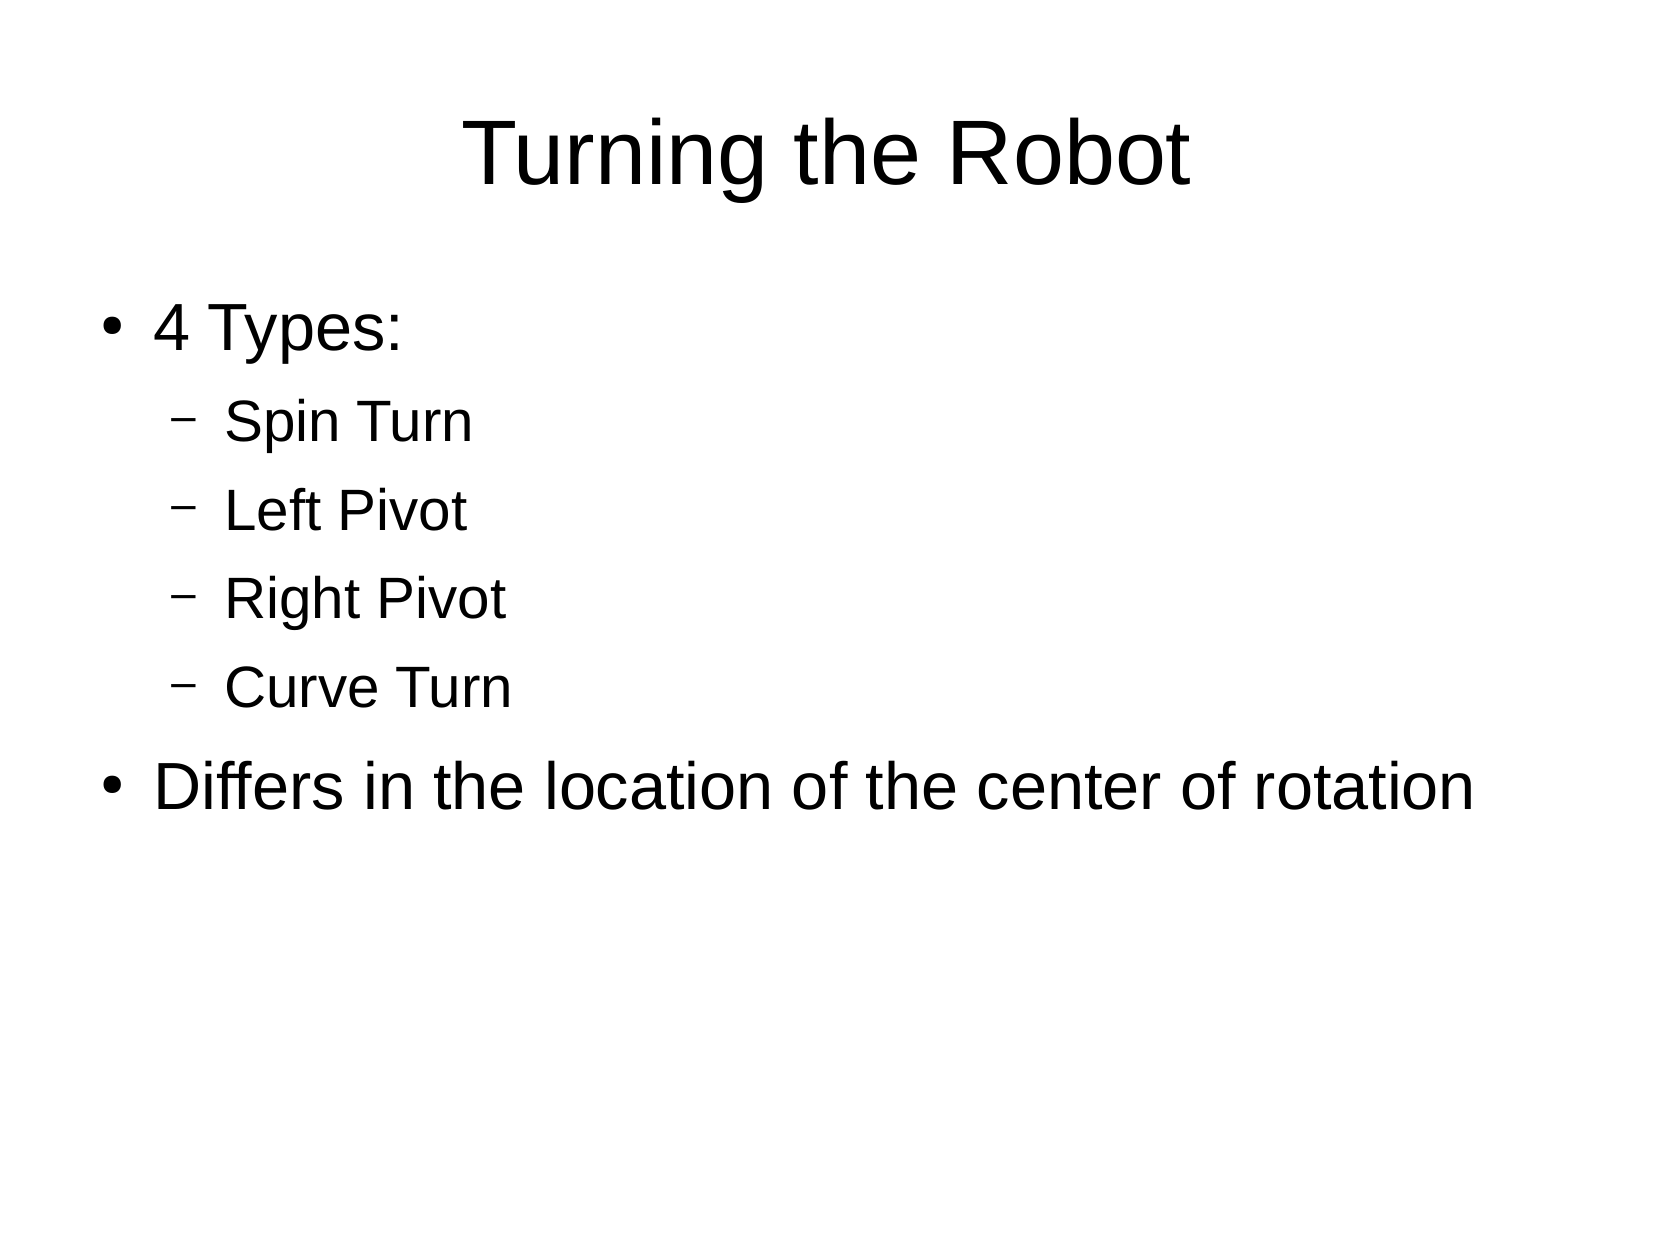

# Turning the Robot
4 Types:
Spin Turn
Left Pivot
Right Pivot
Curve Turn
Differs in the location of the center of rotation